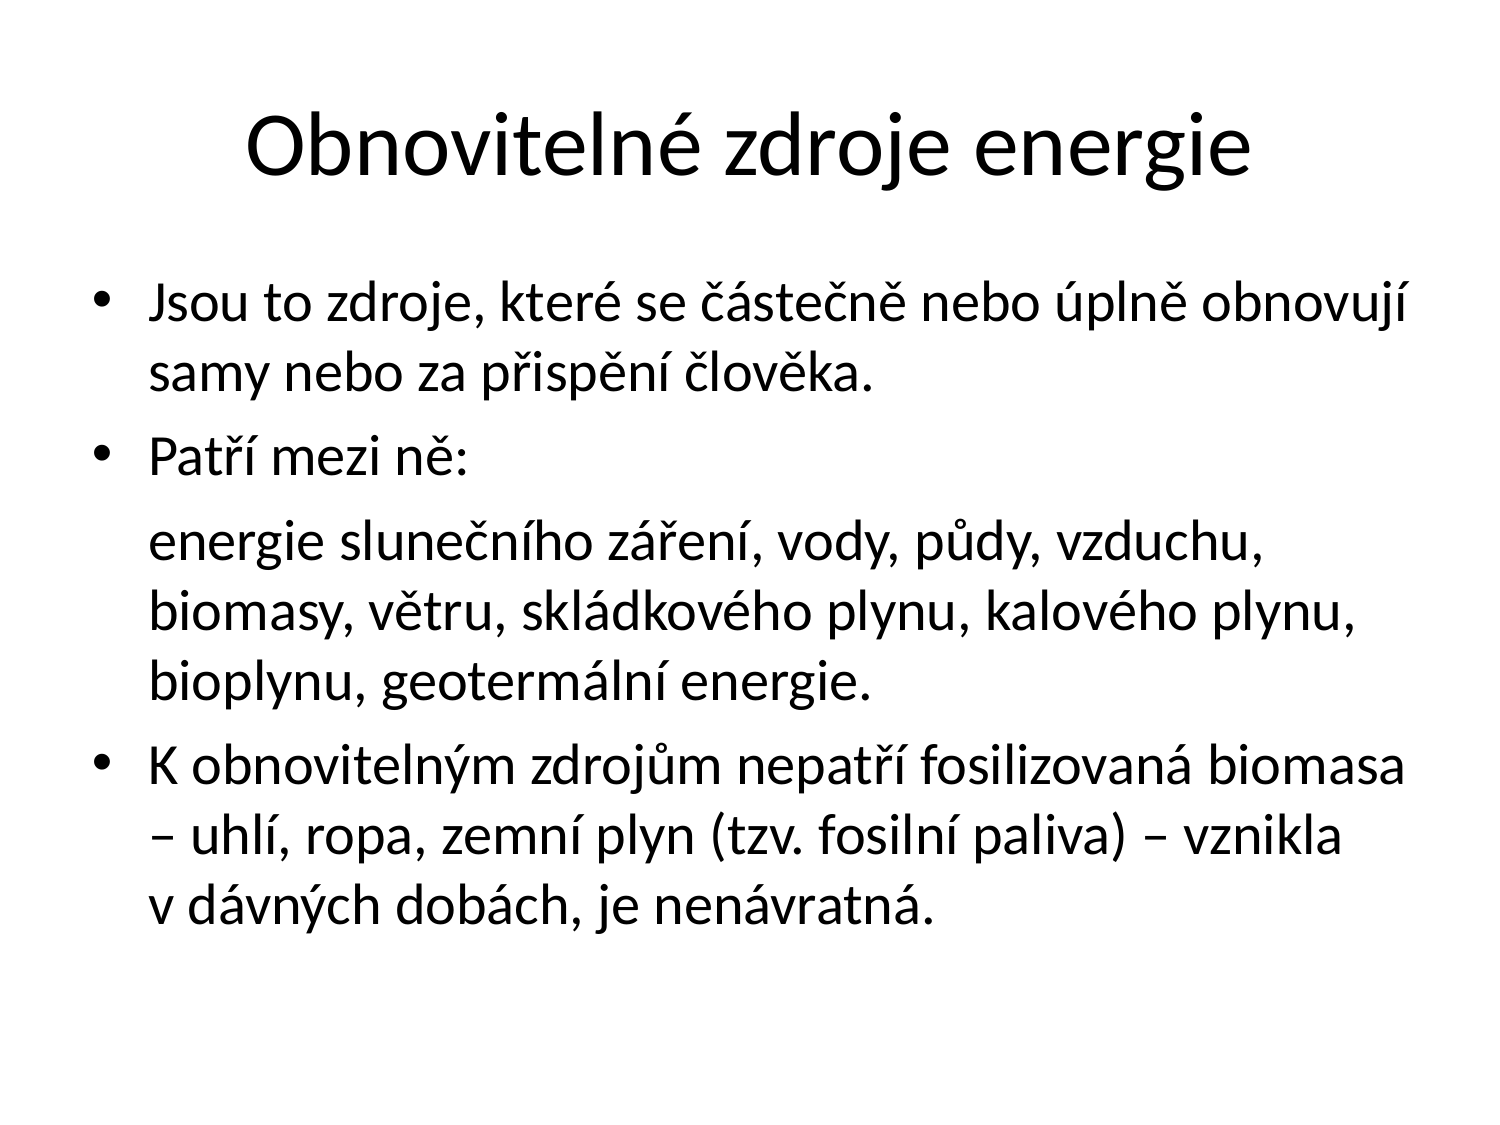

# Obnovitelné zdroje energie
Jsou to zdroje, které se částečně nebo úplně obnovují samy nebo za přispění člověka.
Patří mezi ně:
	energie slunečního záření, vody, půdy, vzduchu, biomasy, větru, skládkového plynu, kalového plynu, bioplynu, geotermální energie.
K obnovitelným zdrojům nepatří fosilizovaná biomasa – uhlí, ropa, zemní plyn (tzv. fosilní paliva) – vznikla
v dávných dobách, je nenávratná.